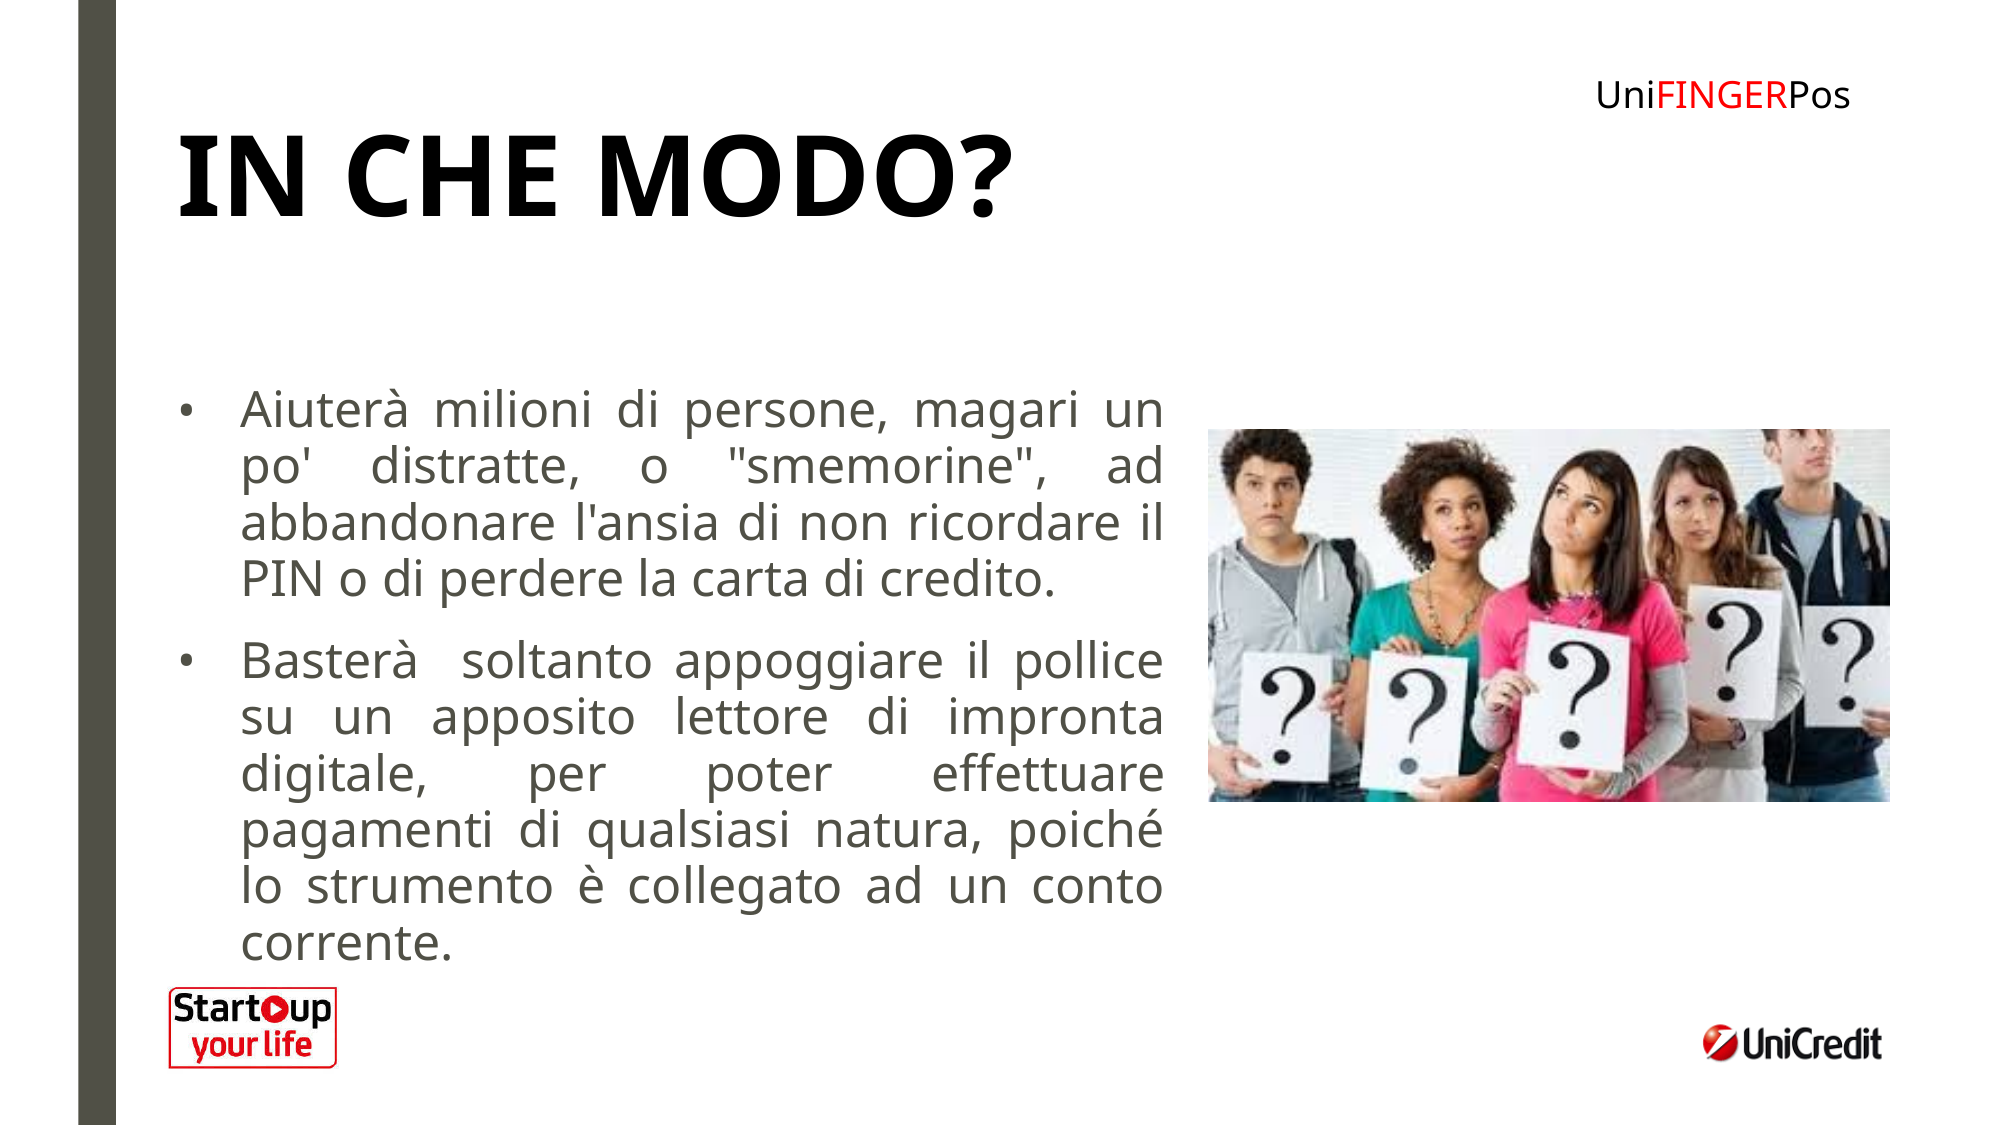

UniFINGERPos
# IN CHE MODO?
Aiuterà milioni di persone, magari un po' distratte, o "smemorine", ad abbandonare l'ansia di non ricordare il PIN o di perdere la carta di credito.
Basterà soltanto appoggiare il pollice su un apposito lettore di impronta digitale, per poter effettuare pagamenti di qualsiasi natura, poiché lo strumento è collegato ad un conto corrente.